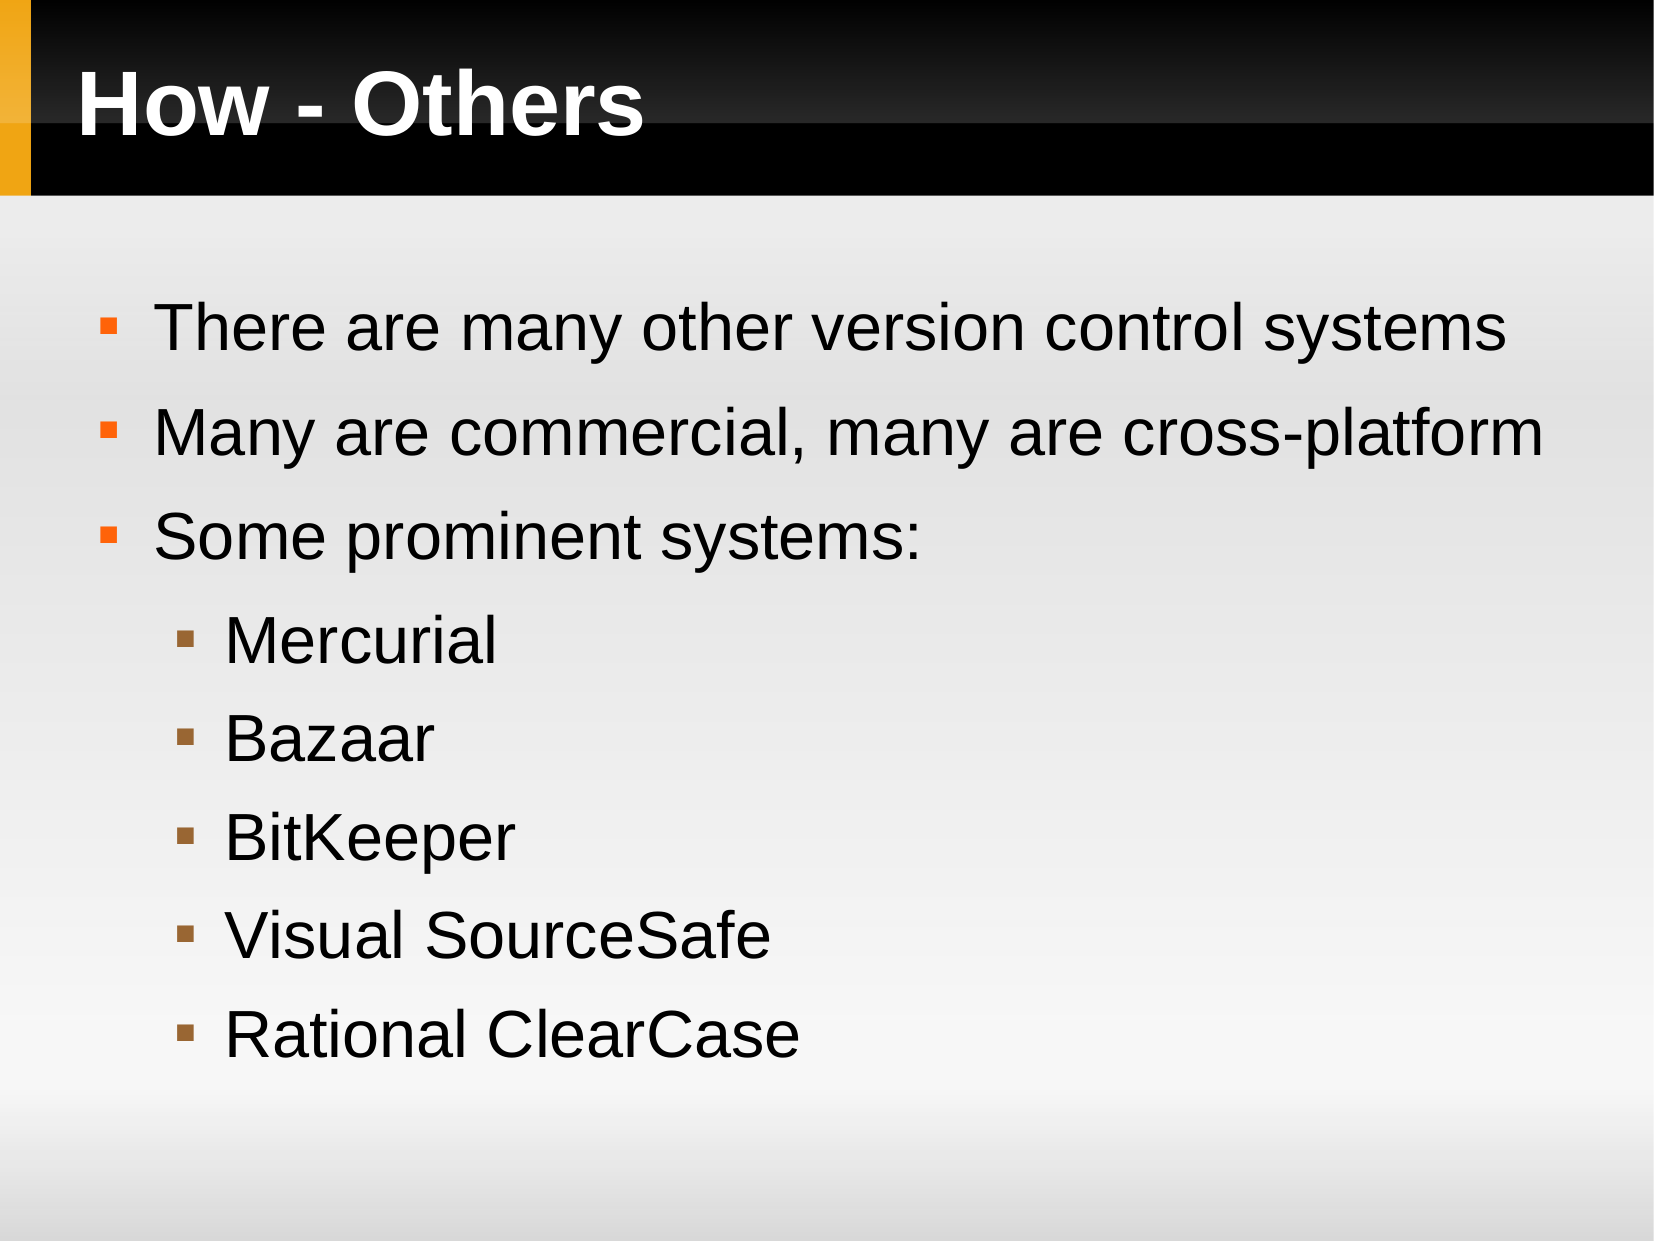

# How - Others
There are many other version control systems
Many are commercial, many are cross-platform
Some prominent systems:
Mercurial
Bazaar
BitKeeper
Visual SourceSafe
Rational ClearCase